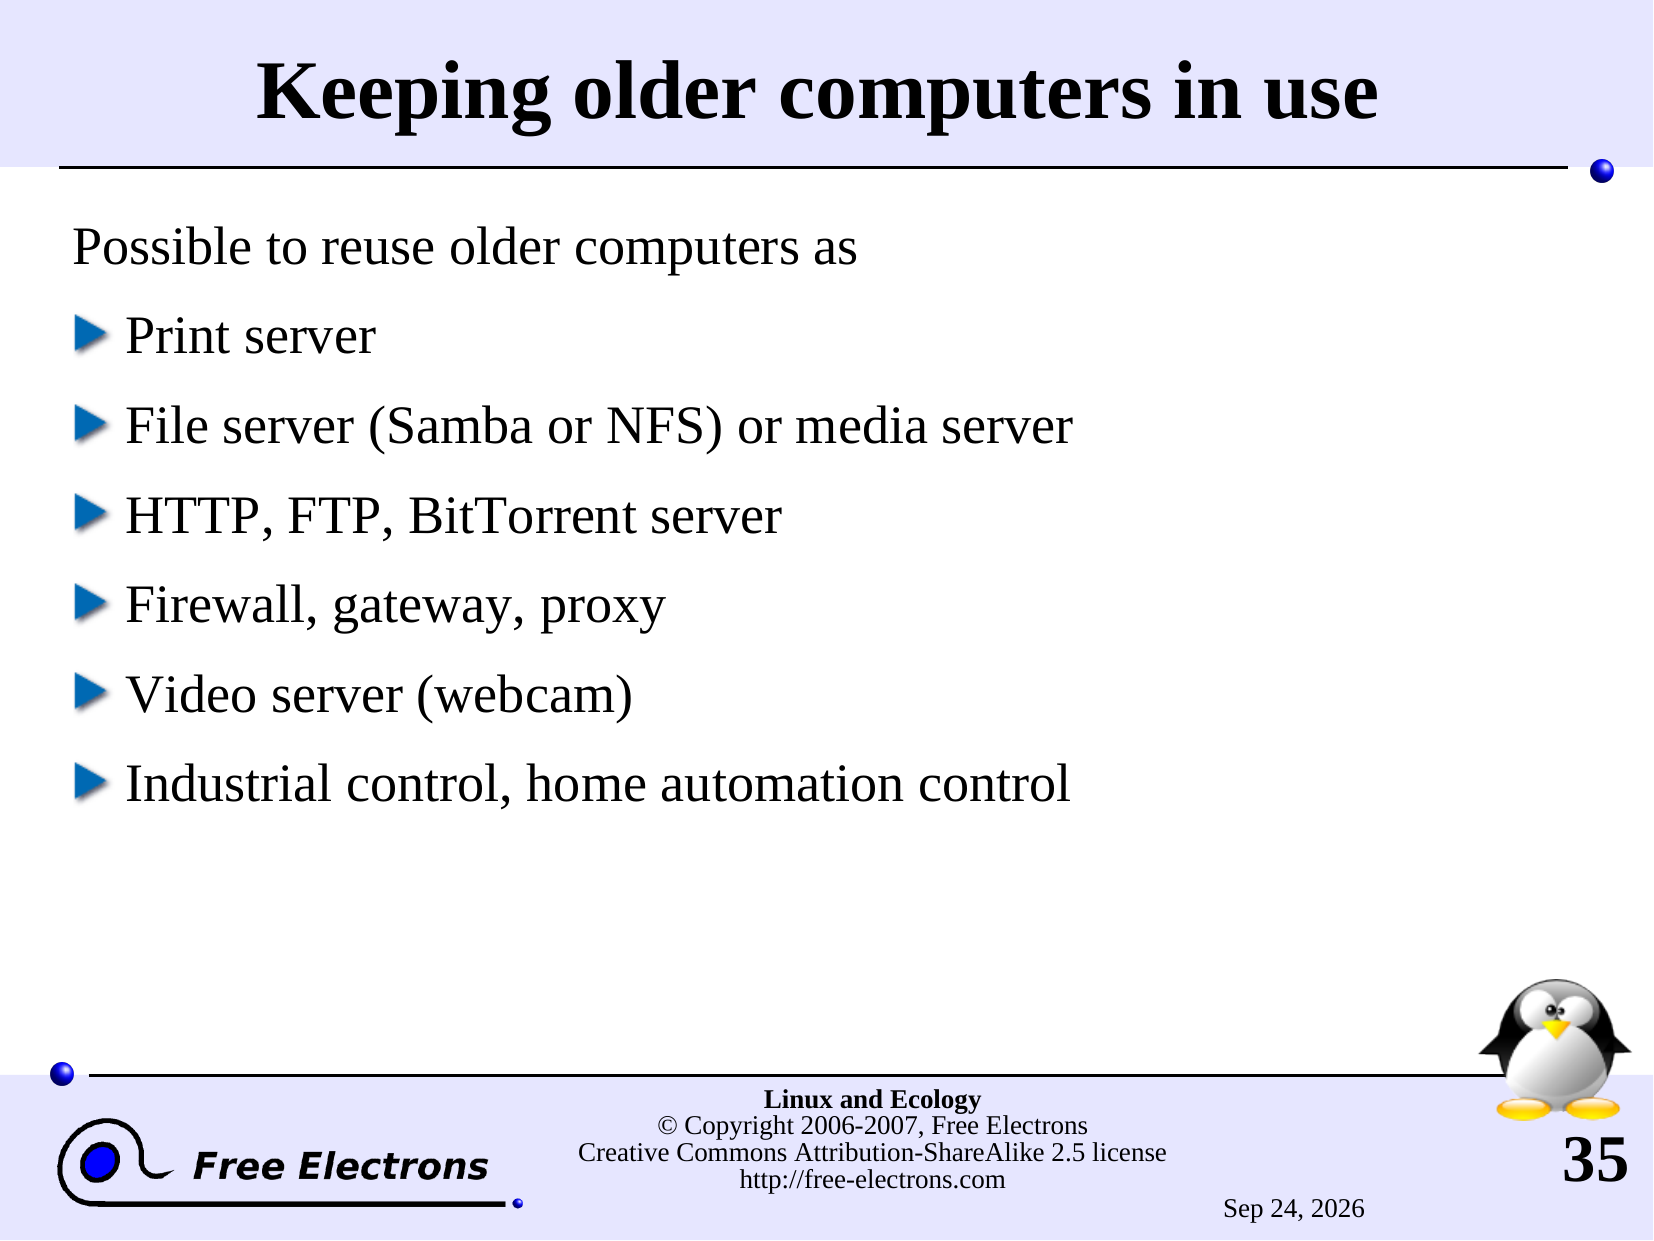

# Keeping older computers in use
Possible to reuse older computers as
Print server
File server (Samba or NFS) or media server
HTTP, FTP, BitTorrent server
Firewall, gateway, proxy
Video server (webcam)
Industrial control, home automation control